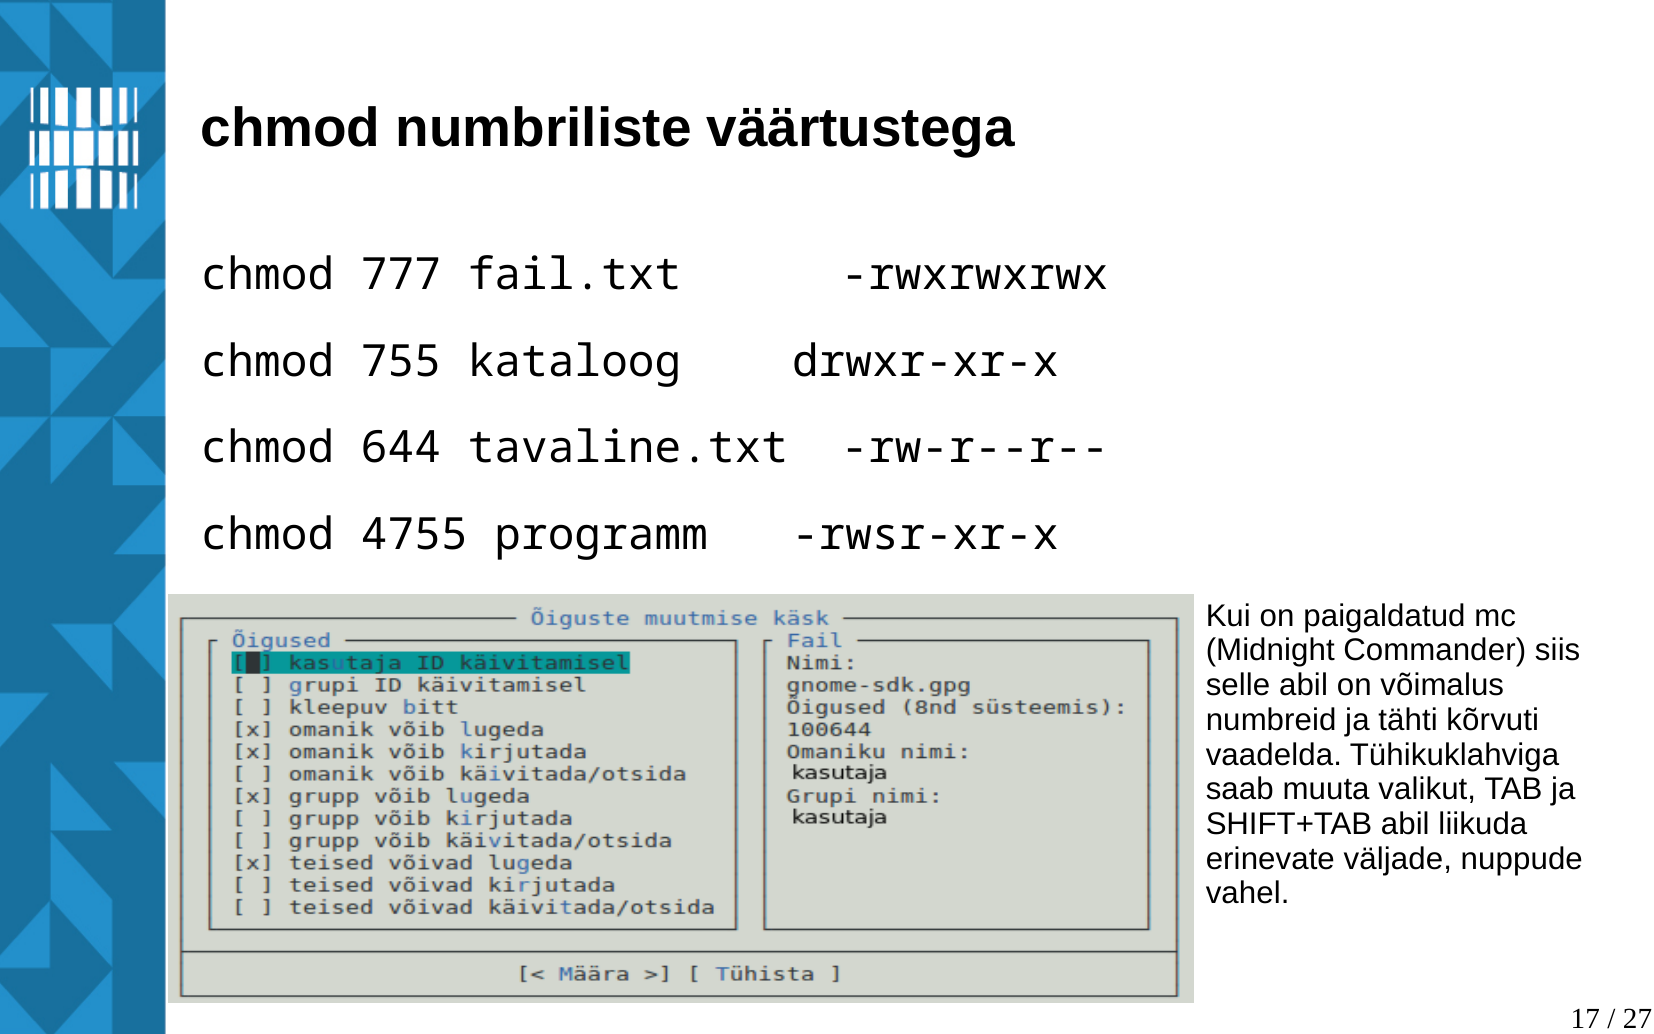

# chmod numbriliste väärtustega
chmod 777 fail.txt -rwxrwxrwx
chmod 755 kataloog	 	drwxr-xr-x
chmod 644 tavaline.txt -rw-r--r--
chmod 4755 programm 	-rwsr-xr-x
Kui on paigaldatud mc (Midnight Commander) siis selle abil on võimalus numbreid ja tähti kõrvuti vaadelda. Tühikuklahviga saab muuta valikut, TAB ja SHIFT+TAB abil liikuda erinevate väljade, nuppude vahel.
17